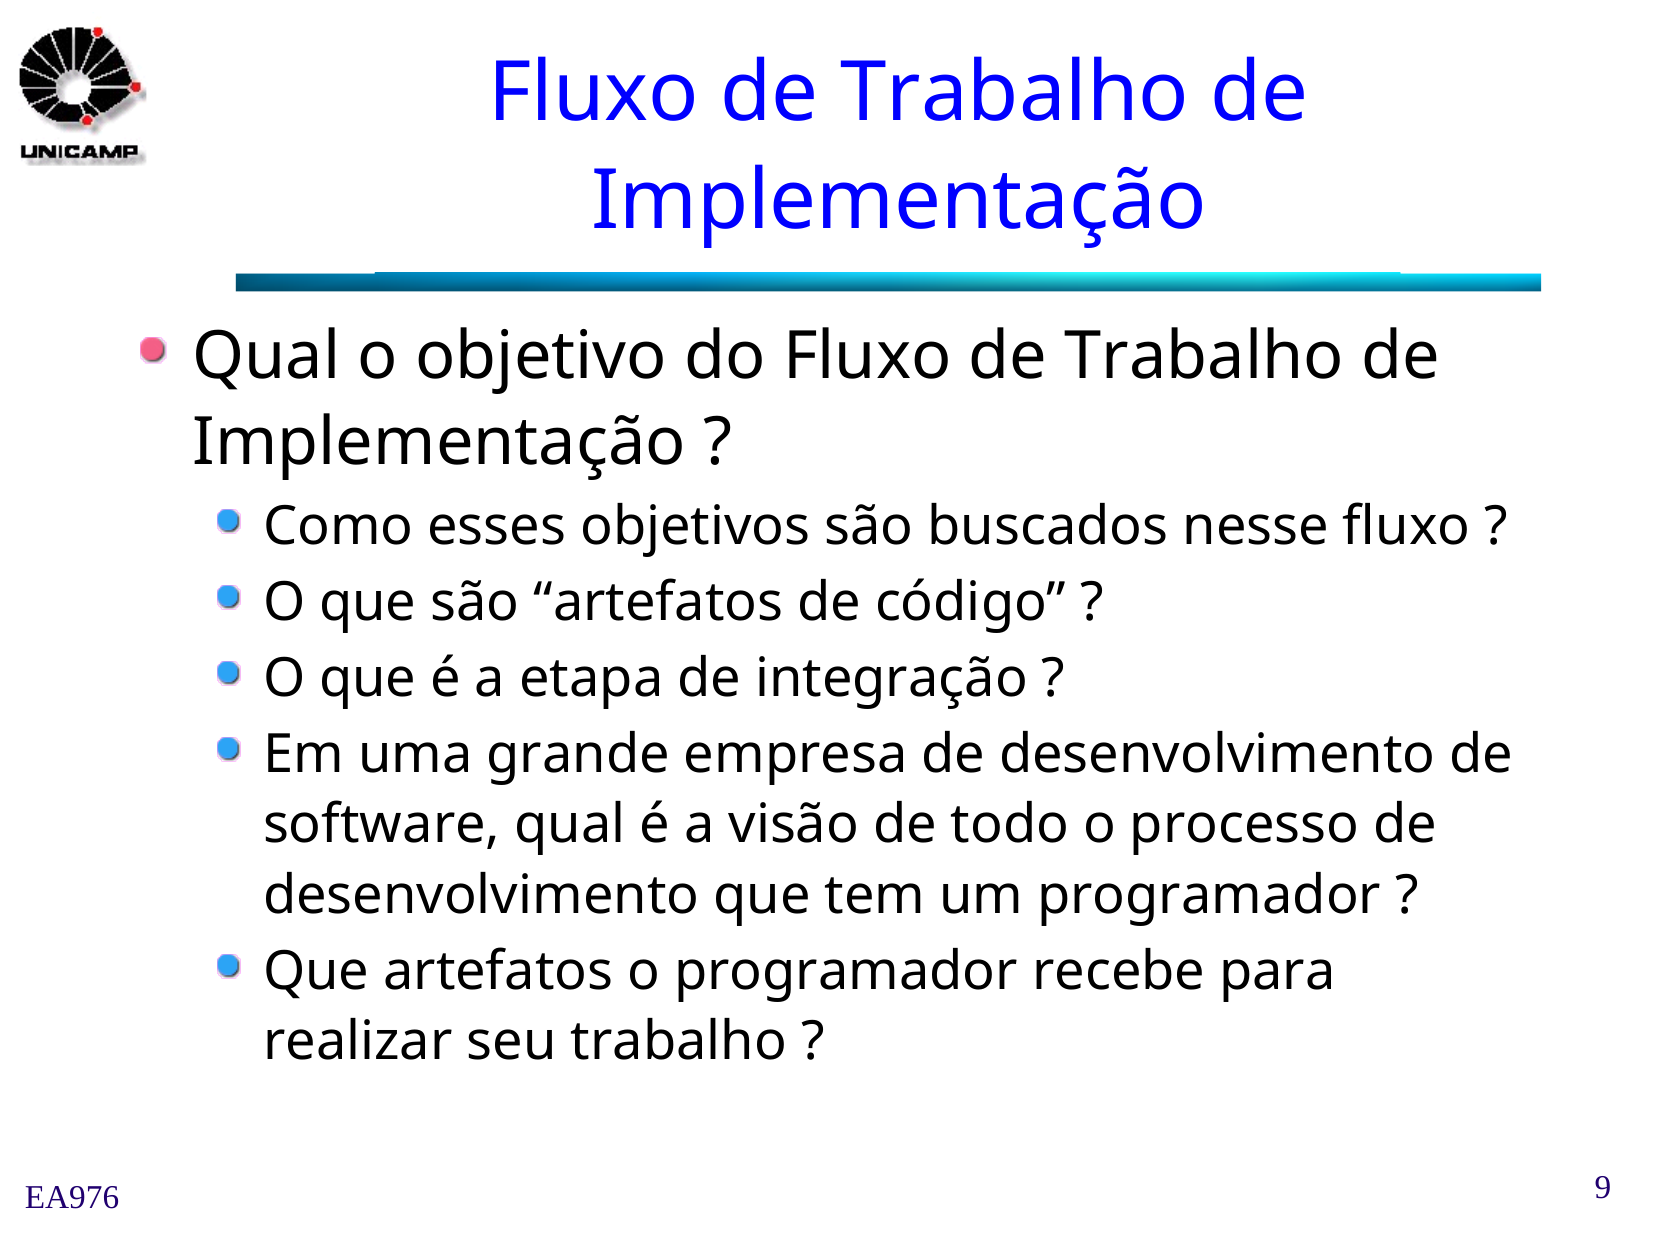

# Fluxo de Trabalho de Implementação
Qual o objetivo do Fluxo de Trabalho de Implementação ?
Como esses objetivos são buscados nesse fluxo ?
O que são “artefatos de código” ?
O que é a etapa de integração ?
Em uma grande empresa de desenvolvimento de software, qual é a visão de todo o processo de desenvolvimento que tem um programador ?
Que artefatos o programador recebe para realizar seu trabalho ?
9